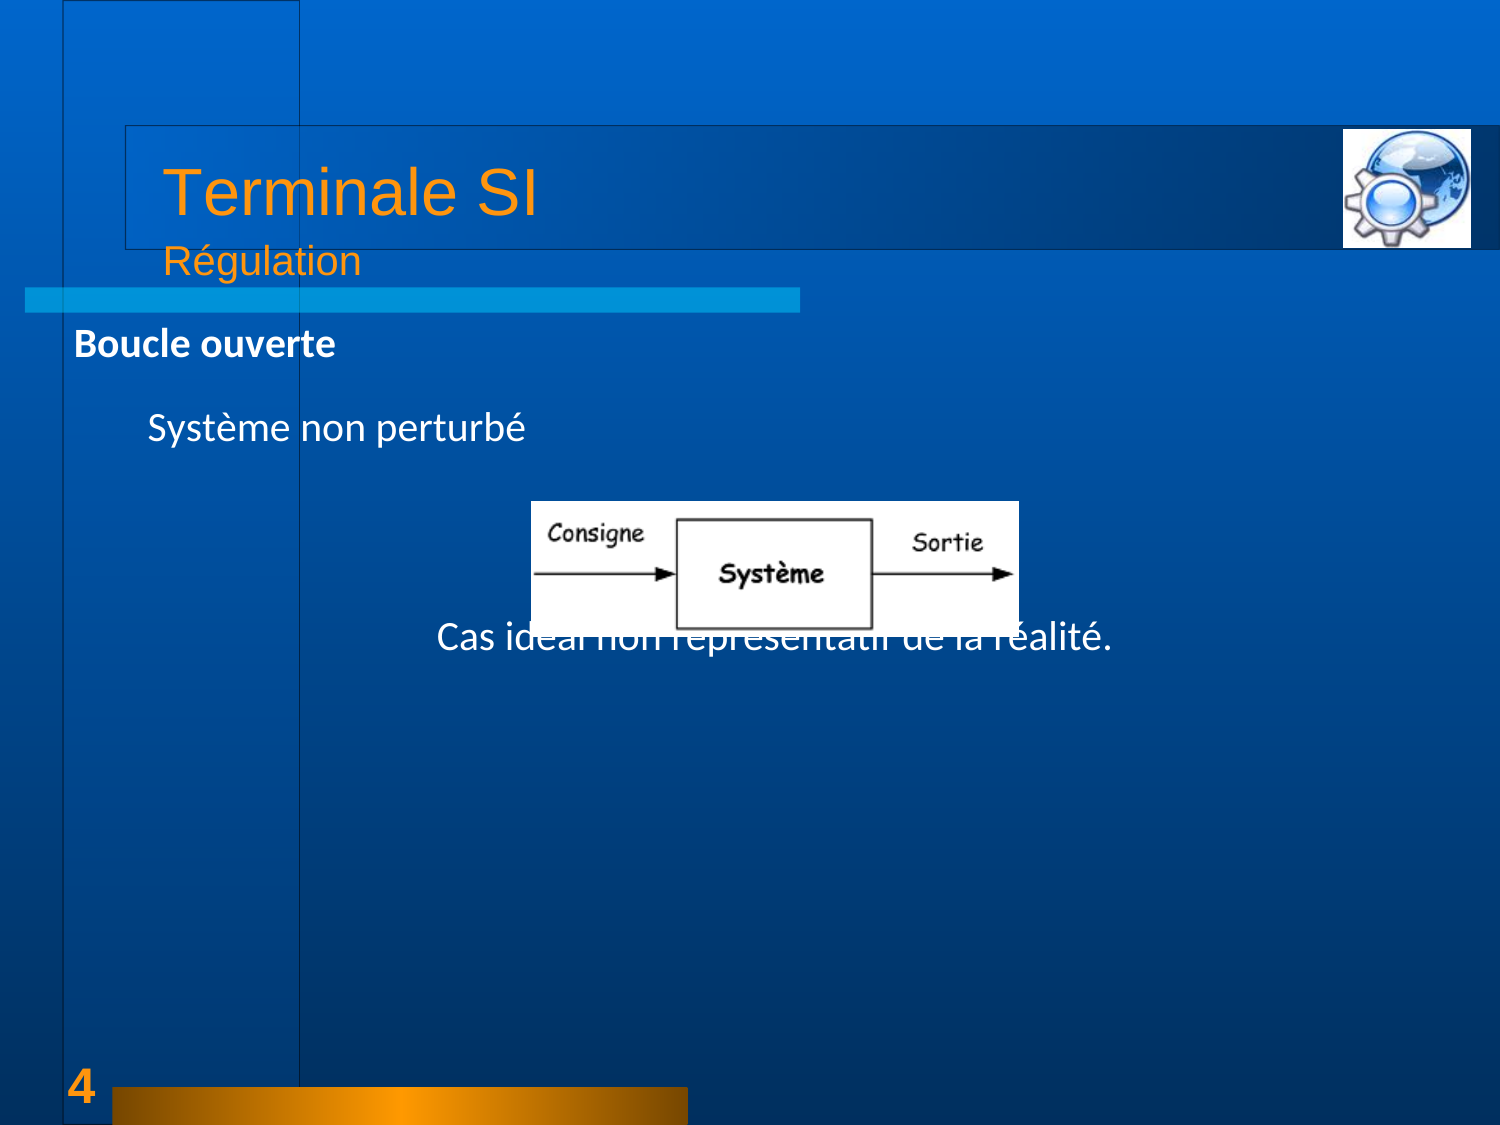

Boucle ouverte
	Système non perturbé
	Cas idéal non représentatif de la réalité.